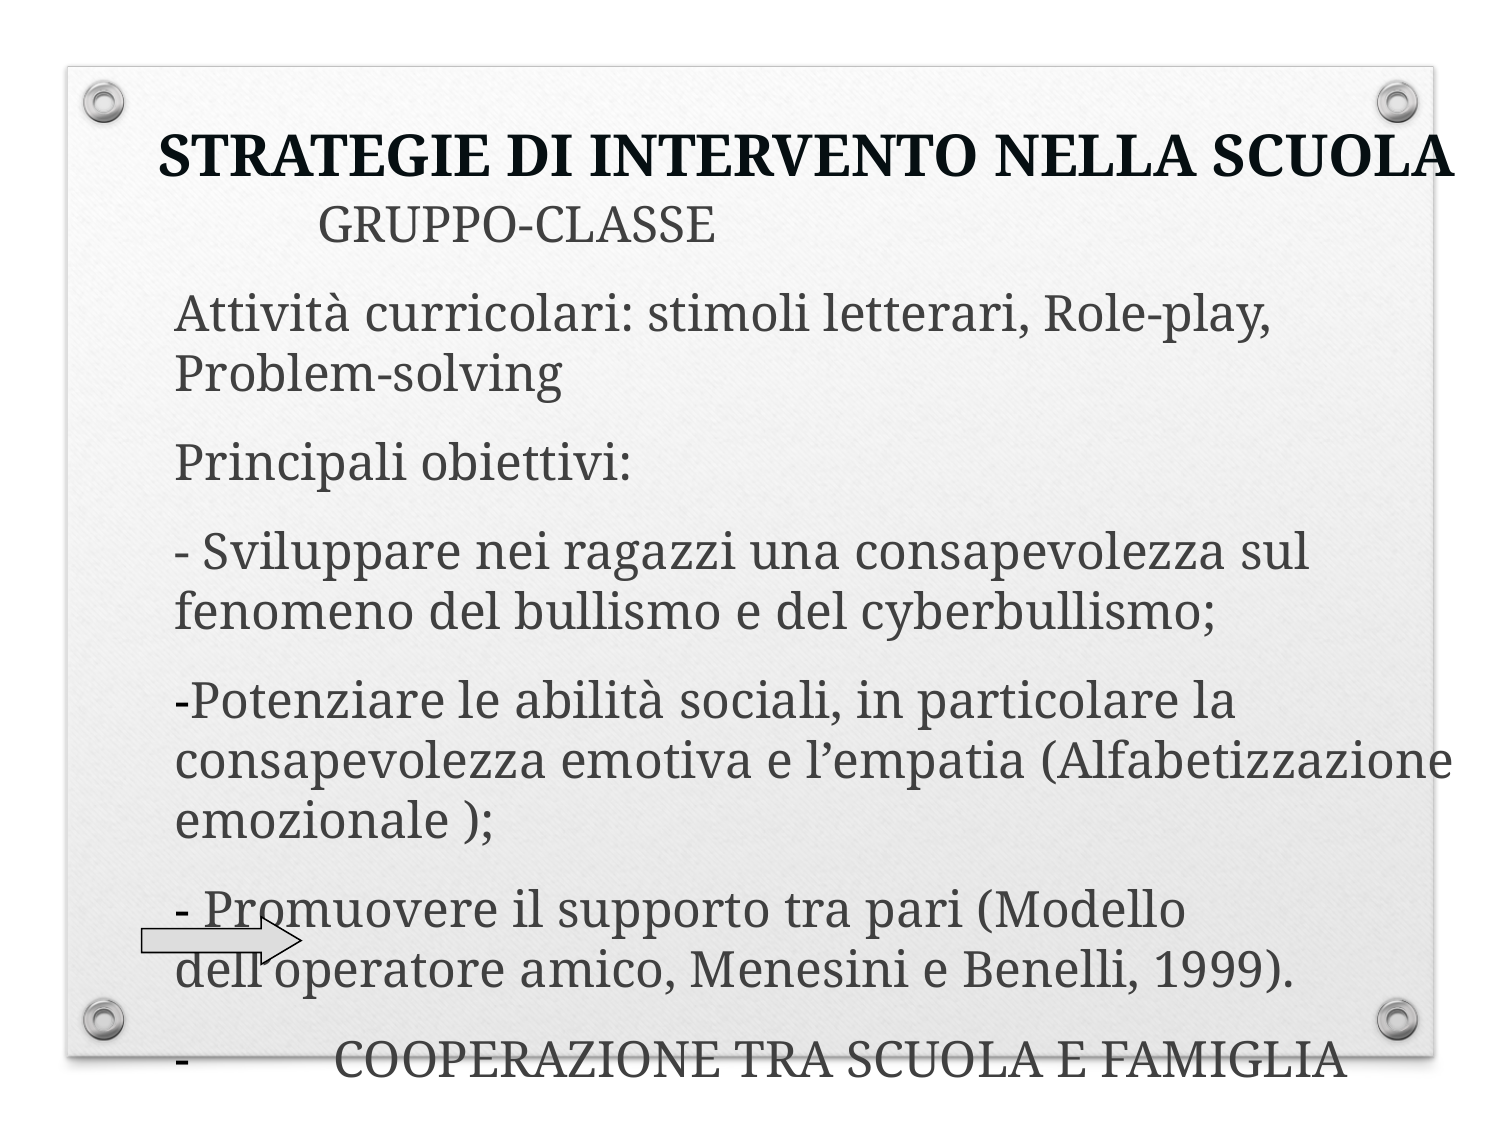

# STRATEGIE DI INTERVENTO NELLA SCUOLA
 GRUPPO-CLASSE
Attività curricolari: stimoli letterari, Role-play, Problem-solving
Principali obiettivi:
- Sviluppare nei ragazzi una consapevolezza sul fenomeno del bullismo e del cyberbullismo;
Potenziare le abilità sociali, in particolare la consapevolezza emotiva e l’empatia (Alfabetizzazione emozionale );
 Promuovere il supporto tra pari (Modello dell’operatore amico, Menesini e Benelli, 1999).
 COOPERAZIONE TRA SCUOLA E FAMIGLIA
Corsi di formazione per i genitori e per gli insegnanti